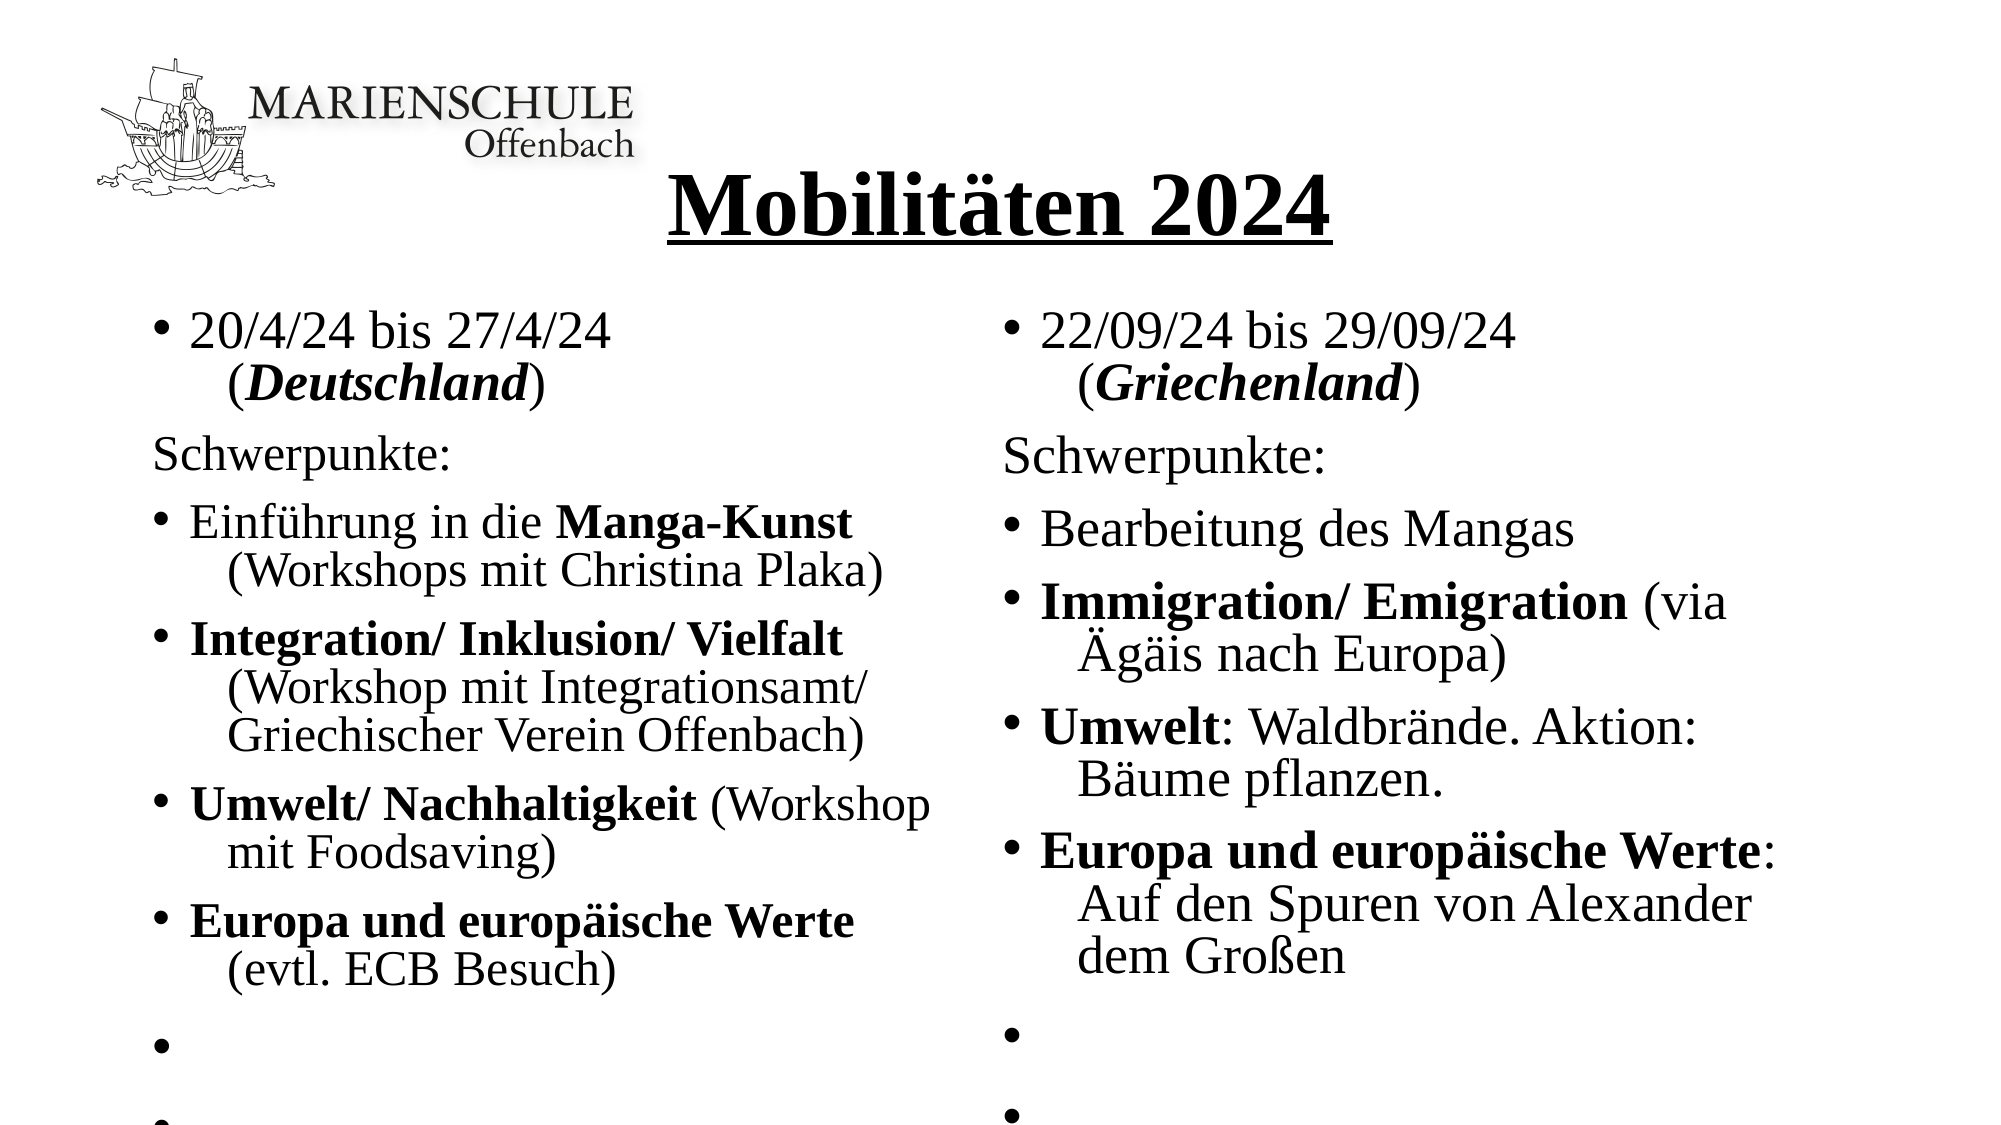

# Mobilitäten 2024
20/4/24 bis 27/4/24
(Deutschland)
Schwerpunkte:
Einführung in die Manga-Kunst (Workshops mit Christina Plaka)
Integration/ Inklusion/ Vielfalt (Workshop mit Integrationsamt/ Griechischer Verein Offenbach)
Umwelt/ Nachhaltigkeit (Workshop mit Foodsaving)
Europa und europäische Werte
(evtl. ECB Besuch)
22/09/24 bis 29/09/24 (Griechenland)
Schwerpunkte:
Bearbeitung des Mangas
Immigration/ Emigration (via Ägäis nach Europa)
Umwelt: Waldbrände. Aktion: Bäume pflanzen.
Europa und europäische Werte: Auf den Spuren von Alexander dem Großen